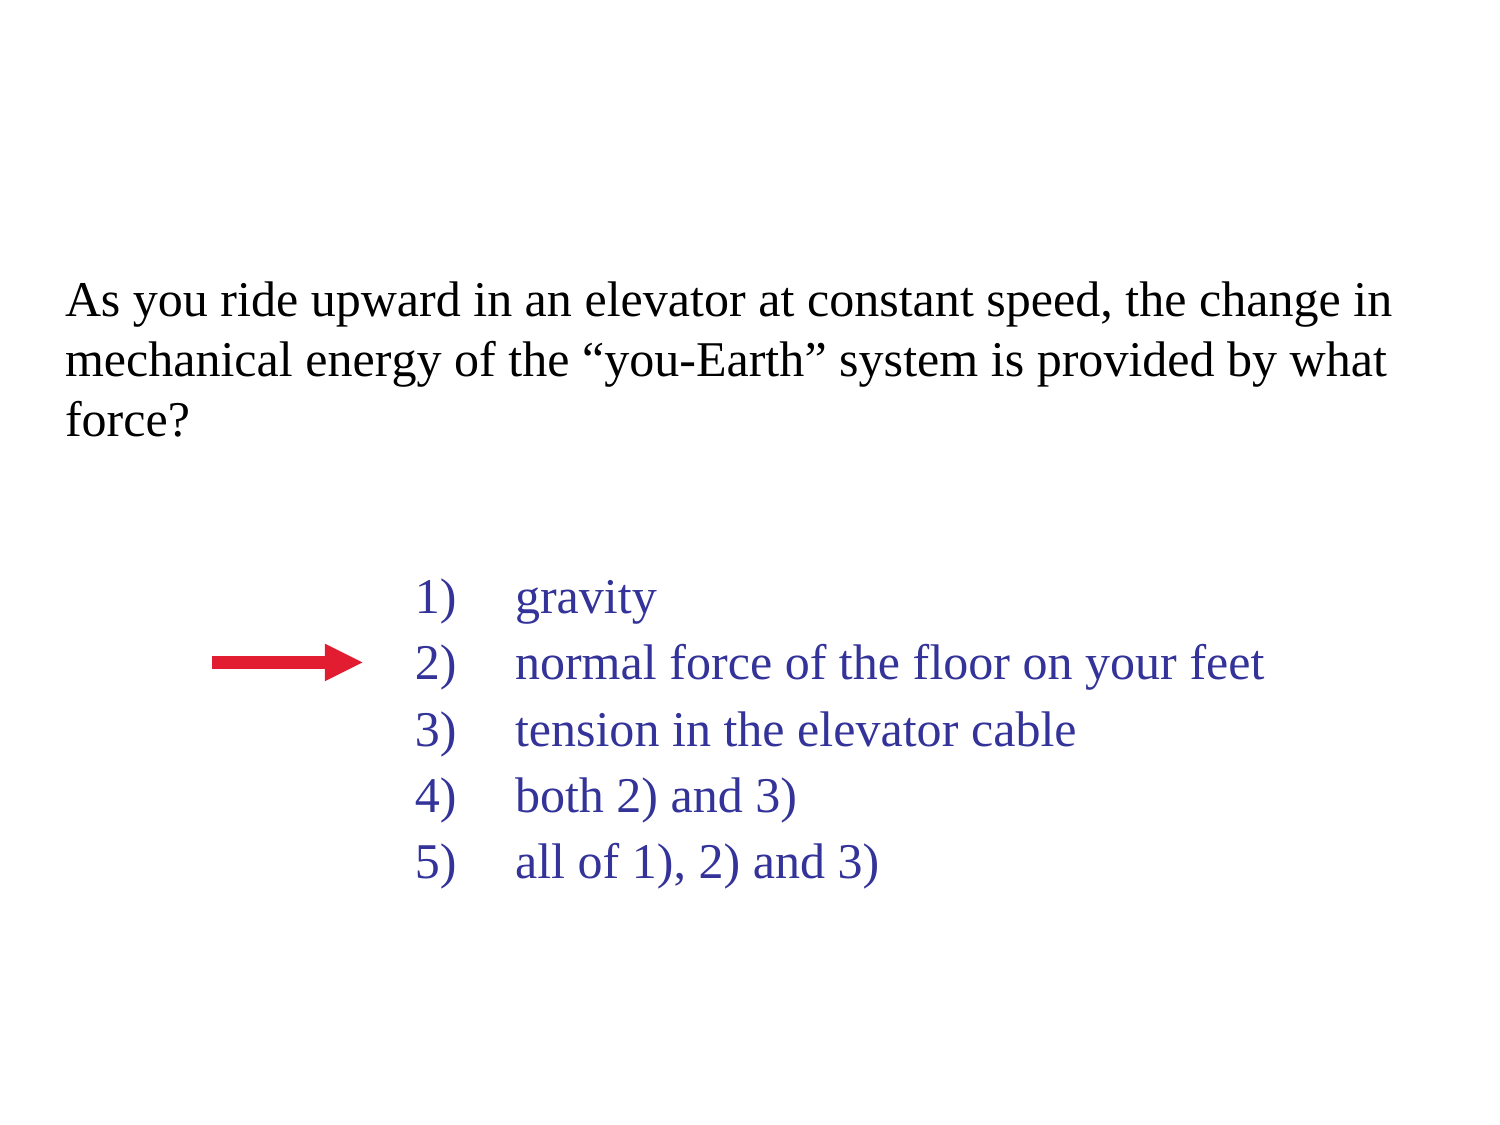

# As you ride upward in an elevator at constant speed, the change in mechanical energy of the “you-Earth” system is provided by what force?
gravity
normal force of the floor on your feet
tension in the elevator cable
both 2) and 3)
all of 1), 2) and 3)